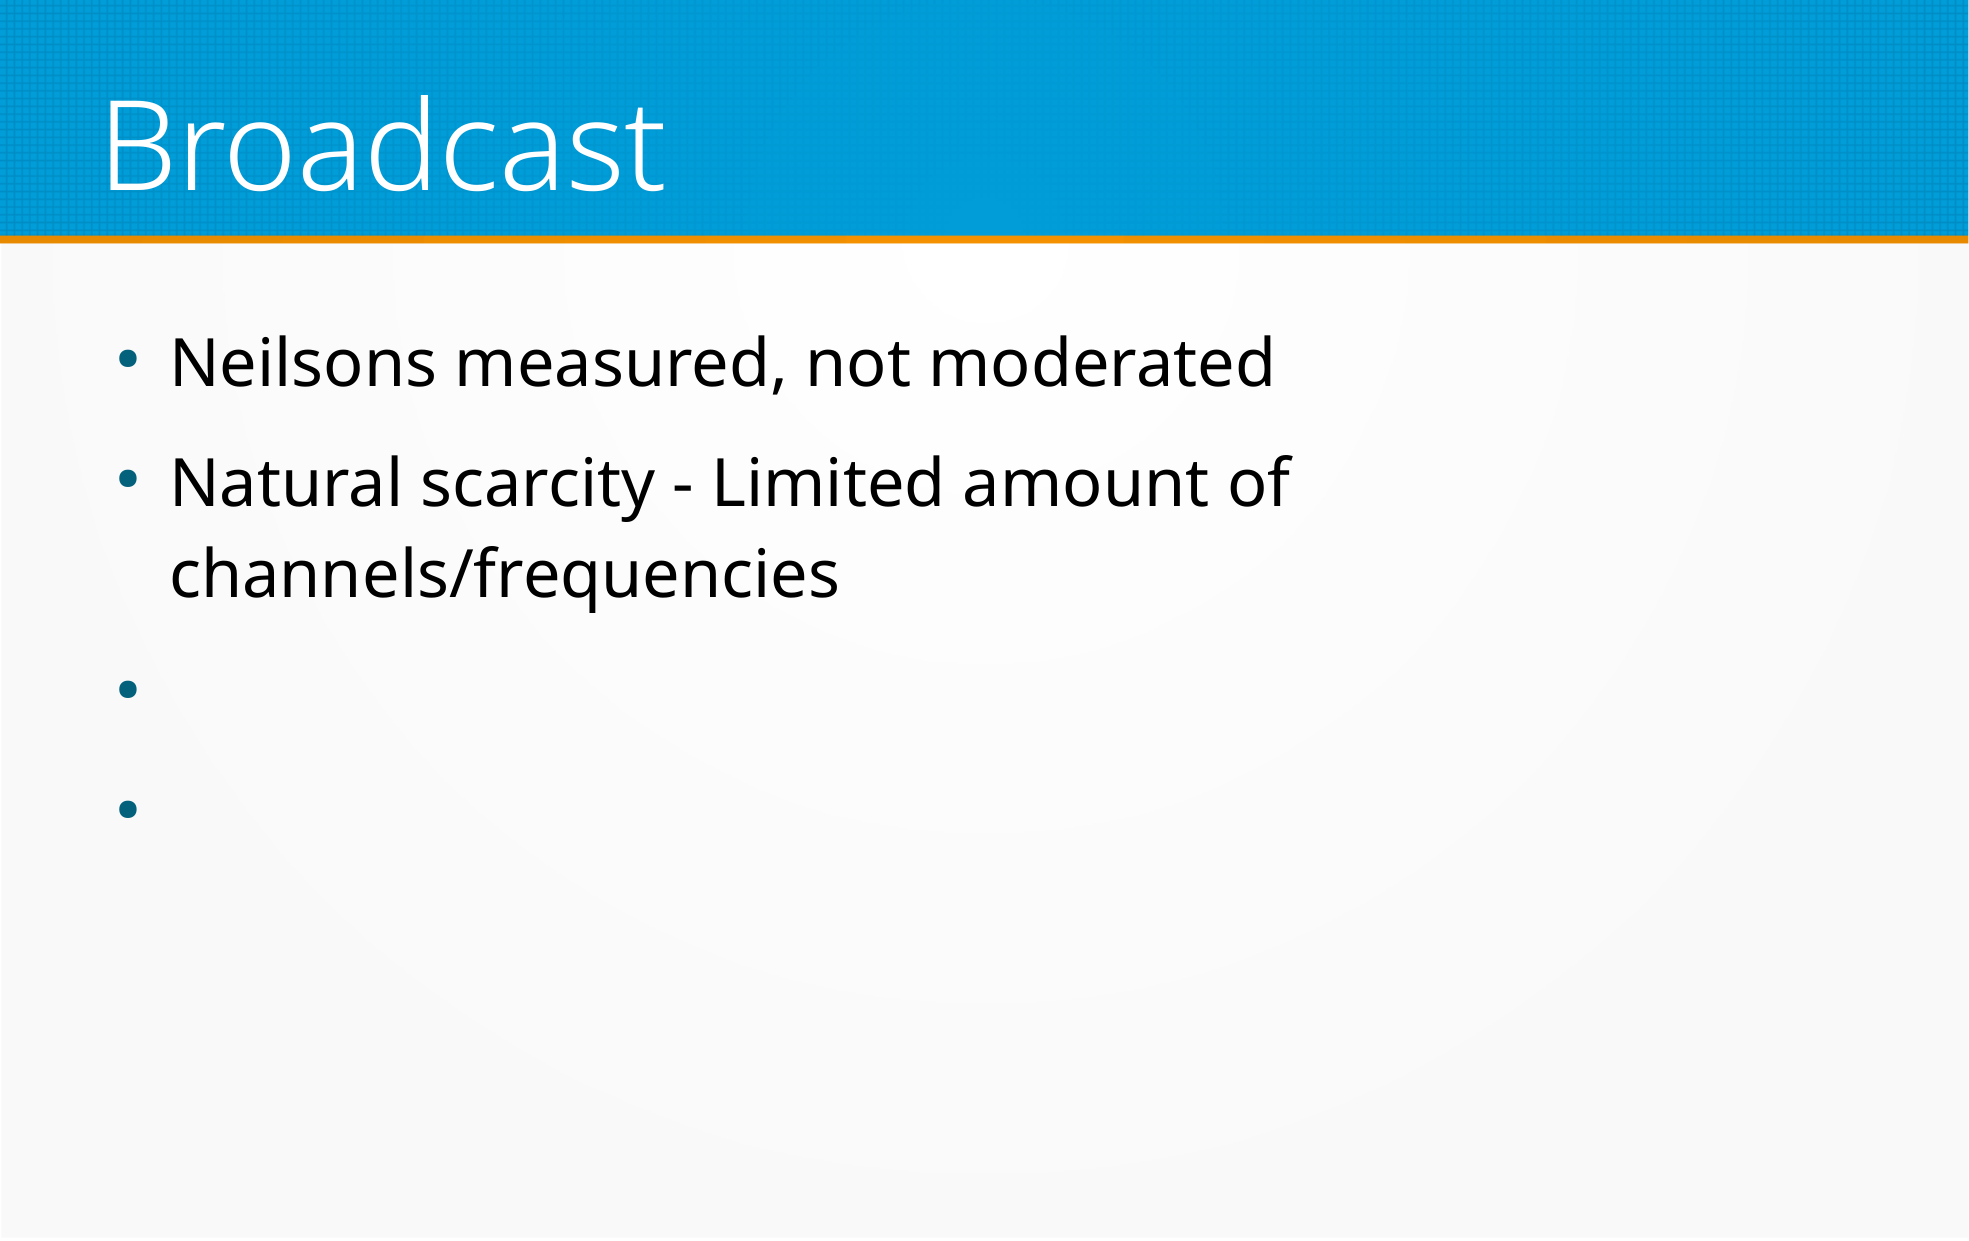

# Broadcast
Neilsons measured, not moderated
Natural scarcity - Limited amount of channels/frequencies